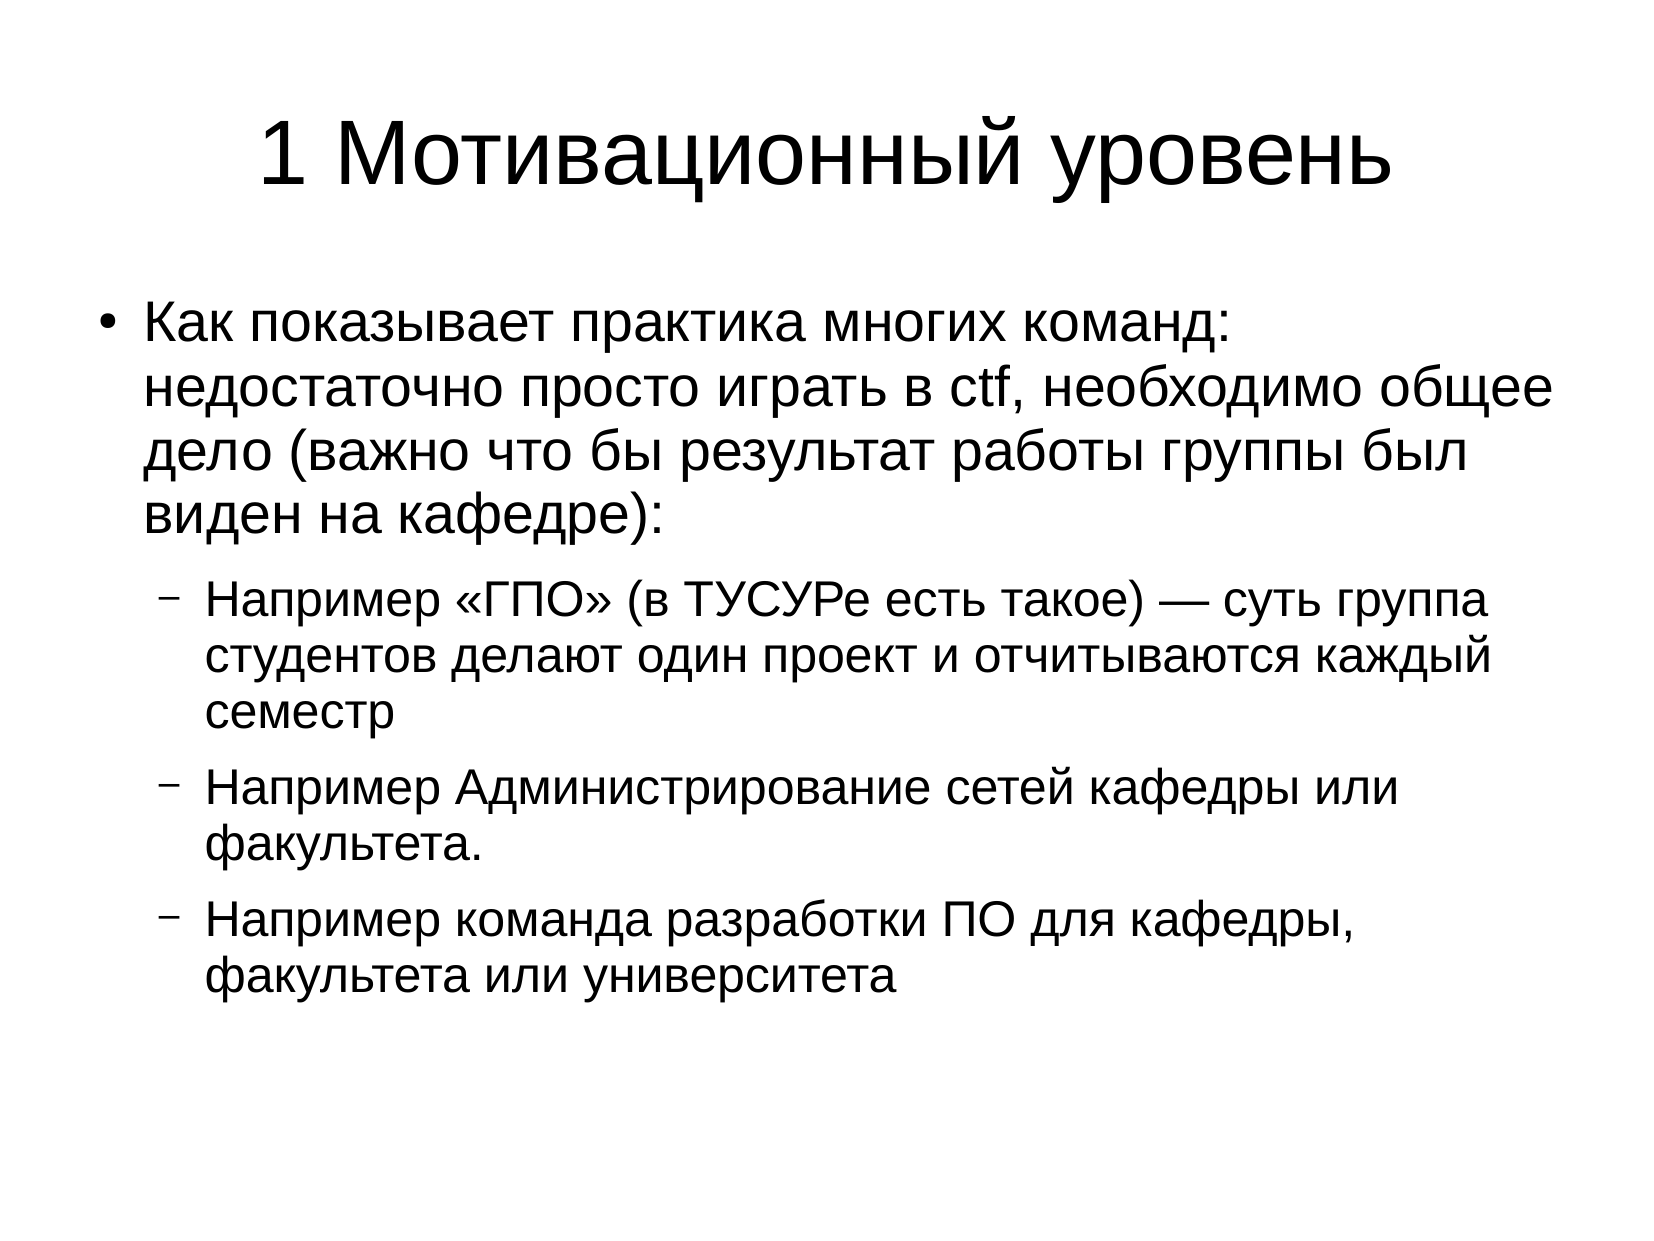

# 1 Мотивационный уровень
Как показывает практика многих команд: недостаточно просто играть в ctf, необходимо общее дело (важно что бы результат работы группы был виден на кафедре):
Например «ГПО» (в ТУСУРе есть такое) — суть группа студентов делают один проект и отчитываются каждый семестр
Например Администрирование сетей кафедры или факультета.
Например команда разработки ПО для кафедры, факультета или университета